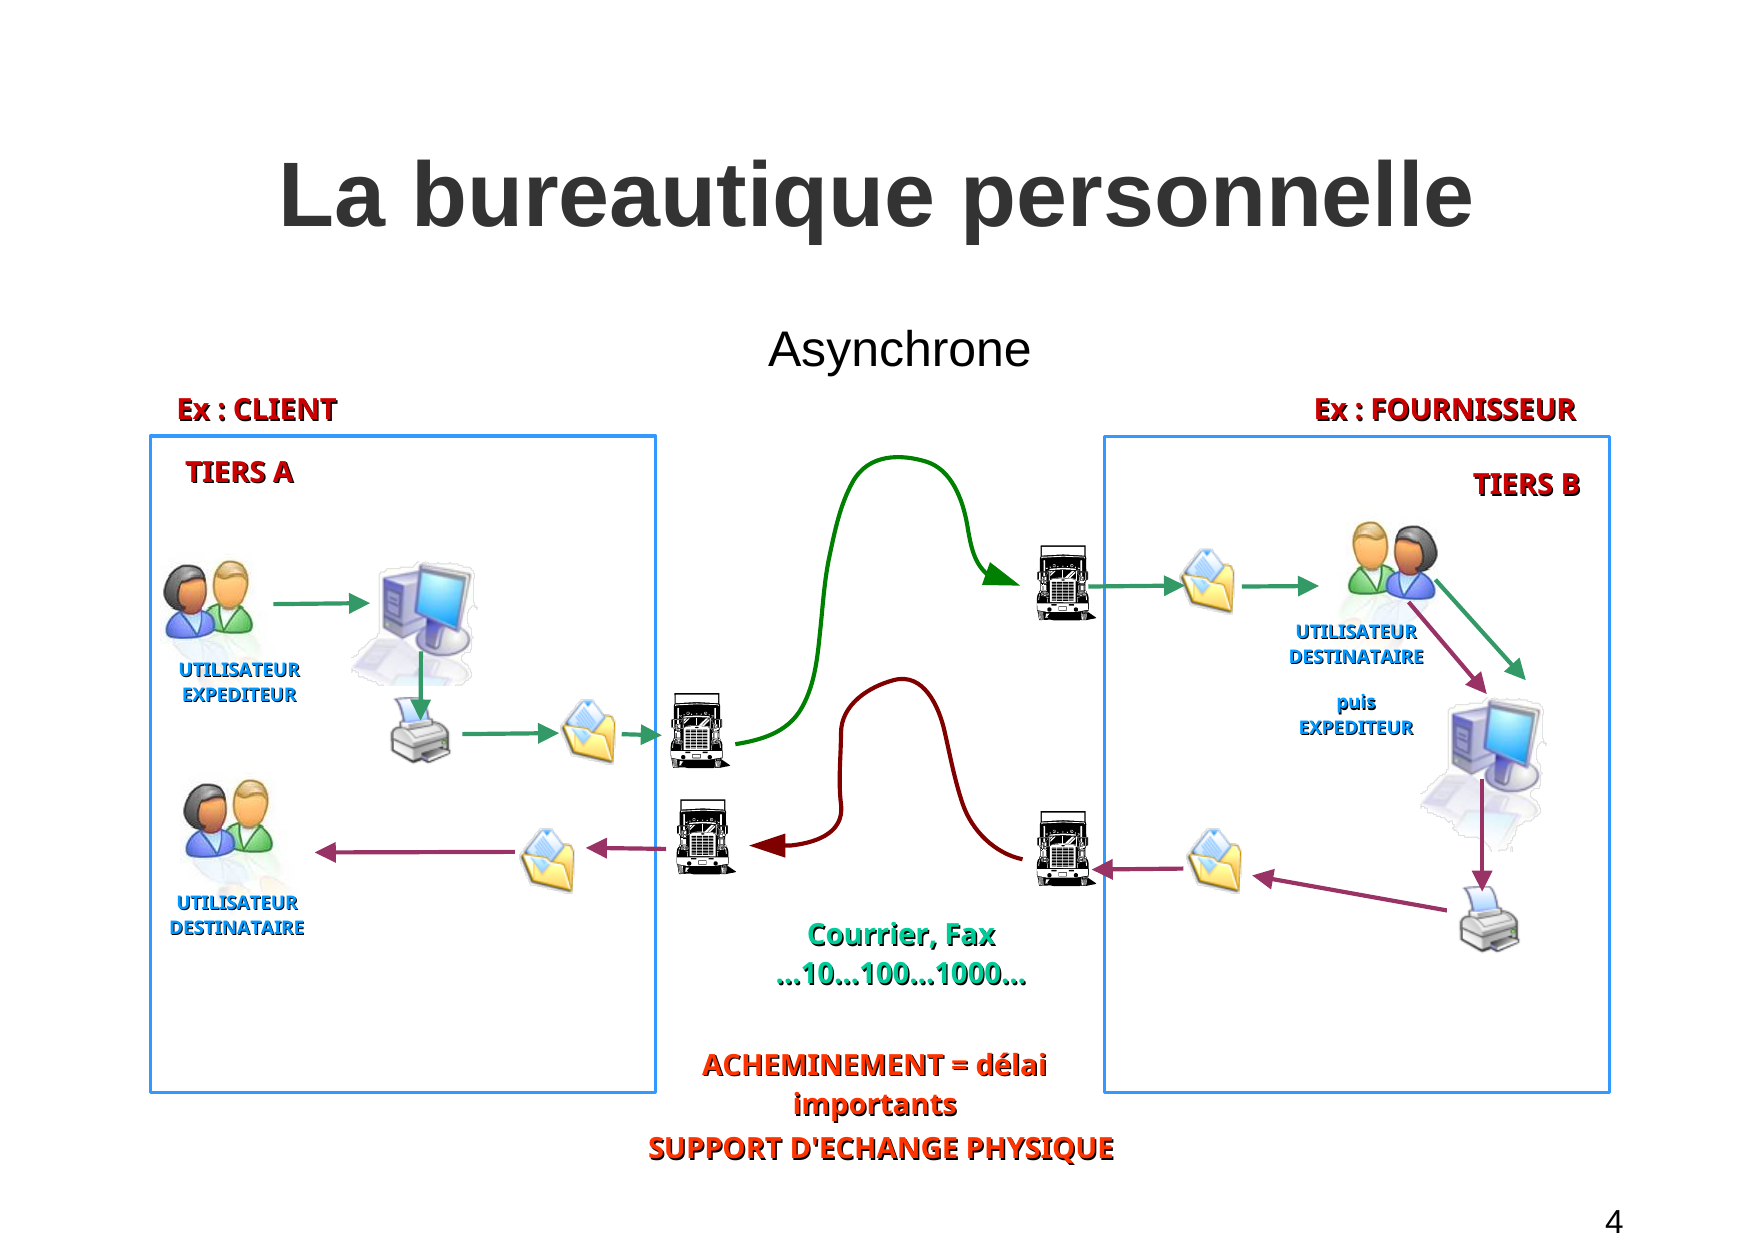

# La bureautique personnelle
Asynchrone
Ex : CLIENT
Ex : FOURNISSEUR
TIERS A
TIERS B
UTILISATEUR
DESTINATAIRE
UTILISATEUR
EXPEDITEUR
puis
EXPEDITEUR
UTILISATEUR
DESTINATAIRE
Courrier, Fax
…10…100…1000…
ACHEMINEMENT = délai
importants
SUPPORT D'ECHANGE PHYSIQUE